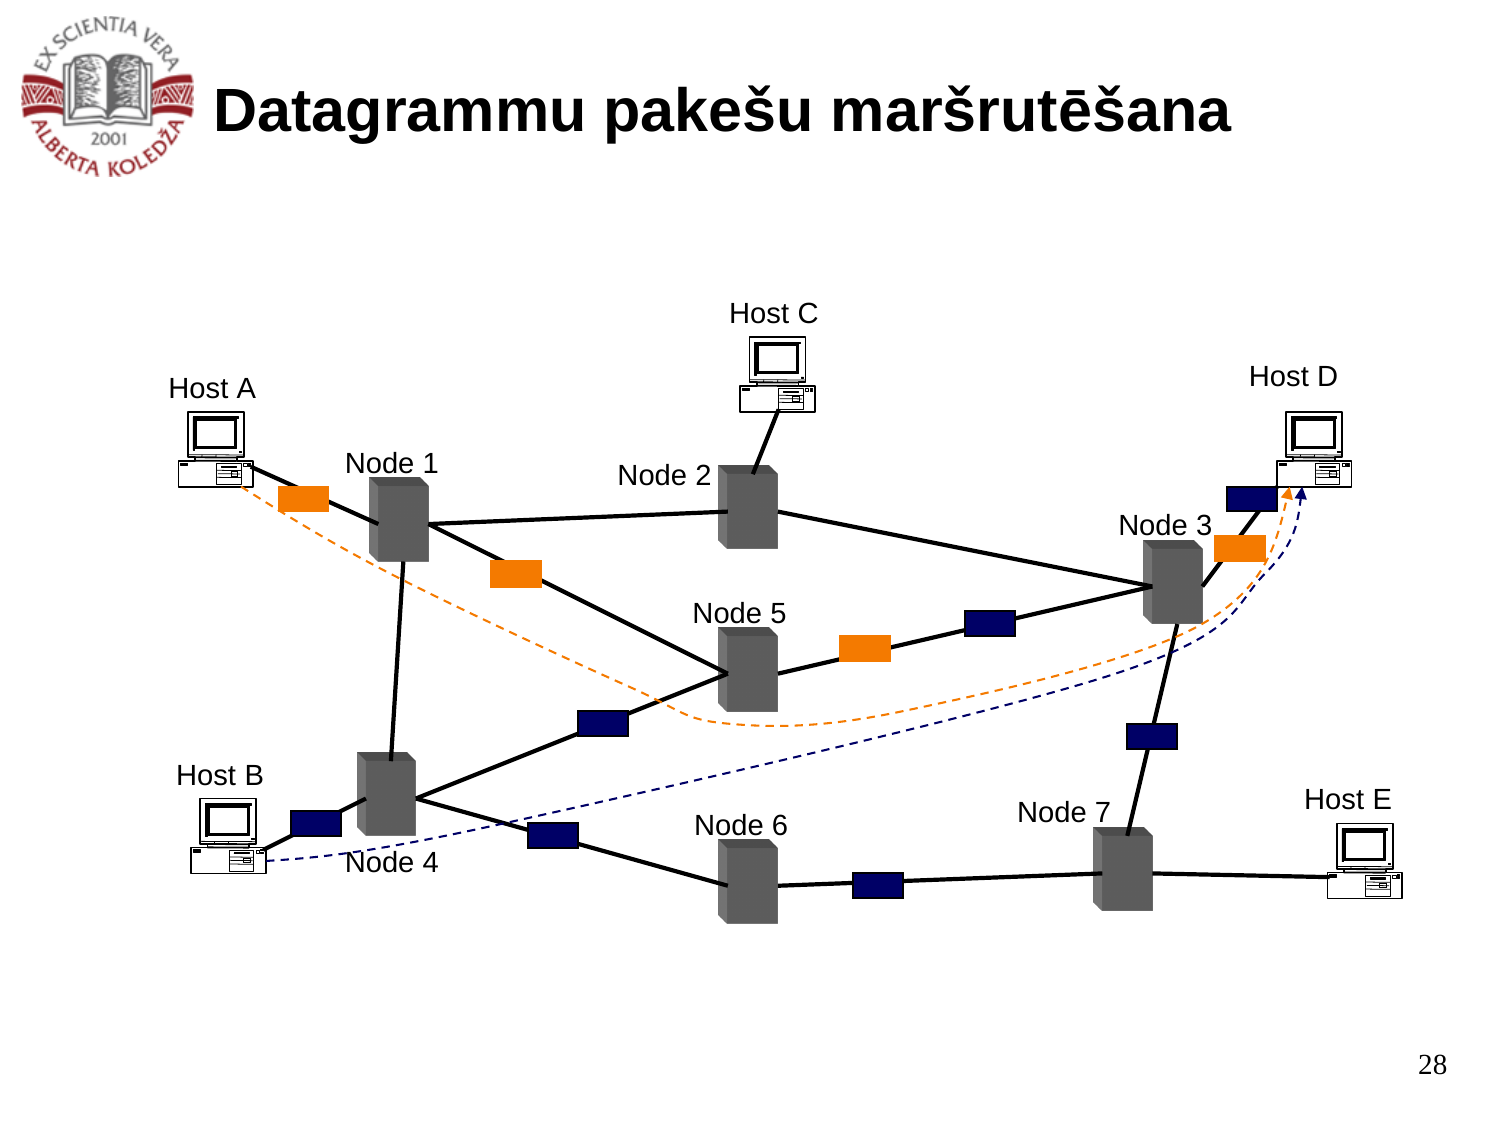

# Datagrammu pakešu maršrutēšana
Host C
Host D
Host A
Node 1
Node 2
Node 3
Node 5
Host B
Host E
Node 7
Node 6
Node 4